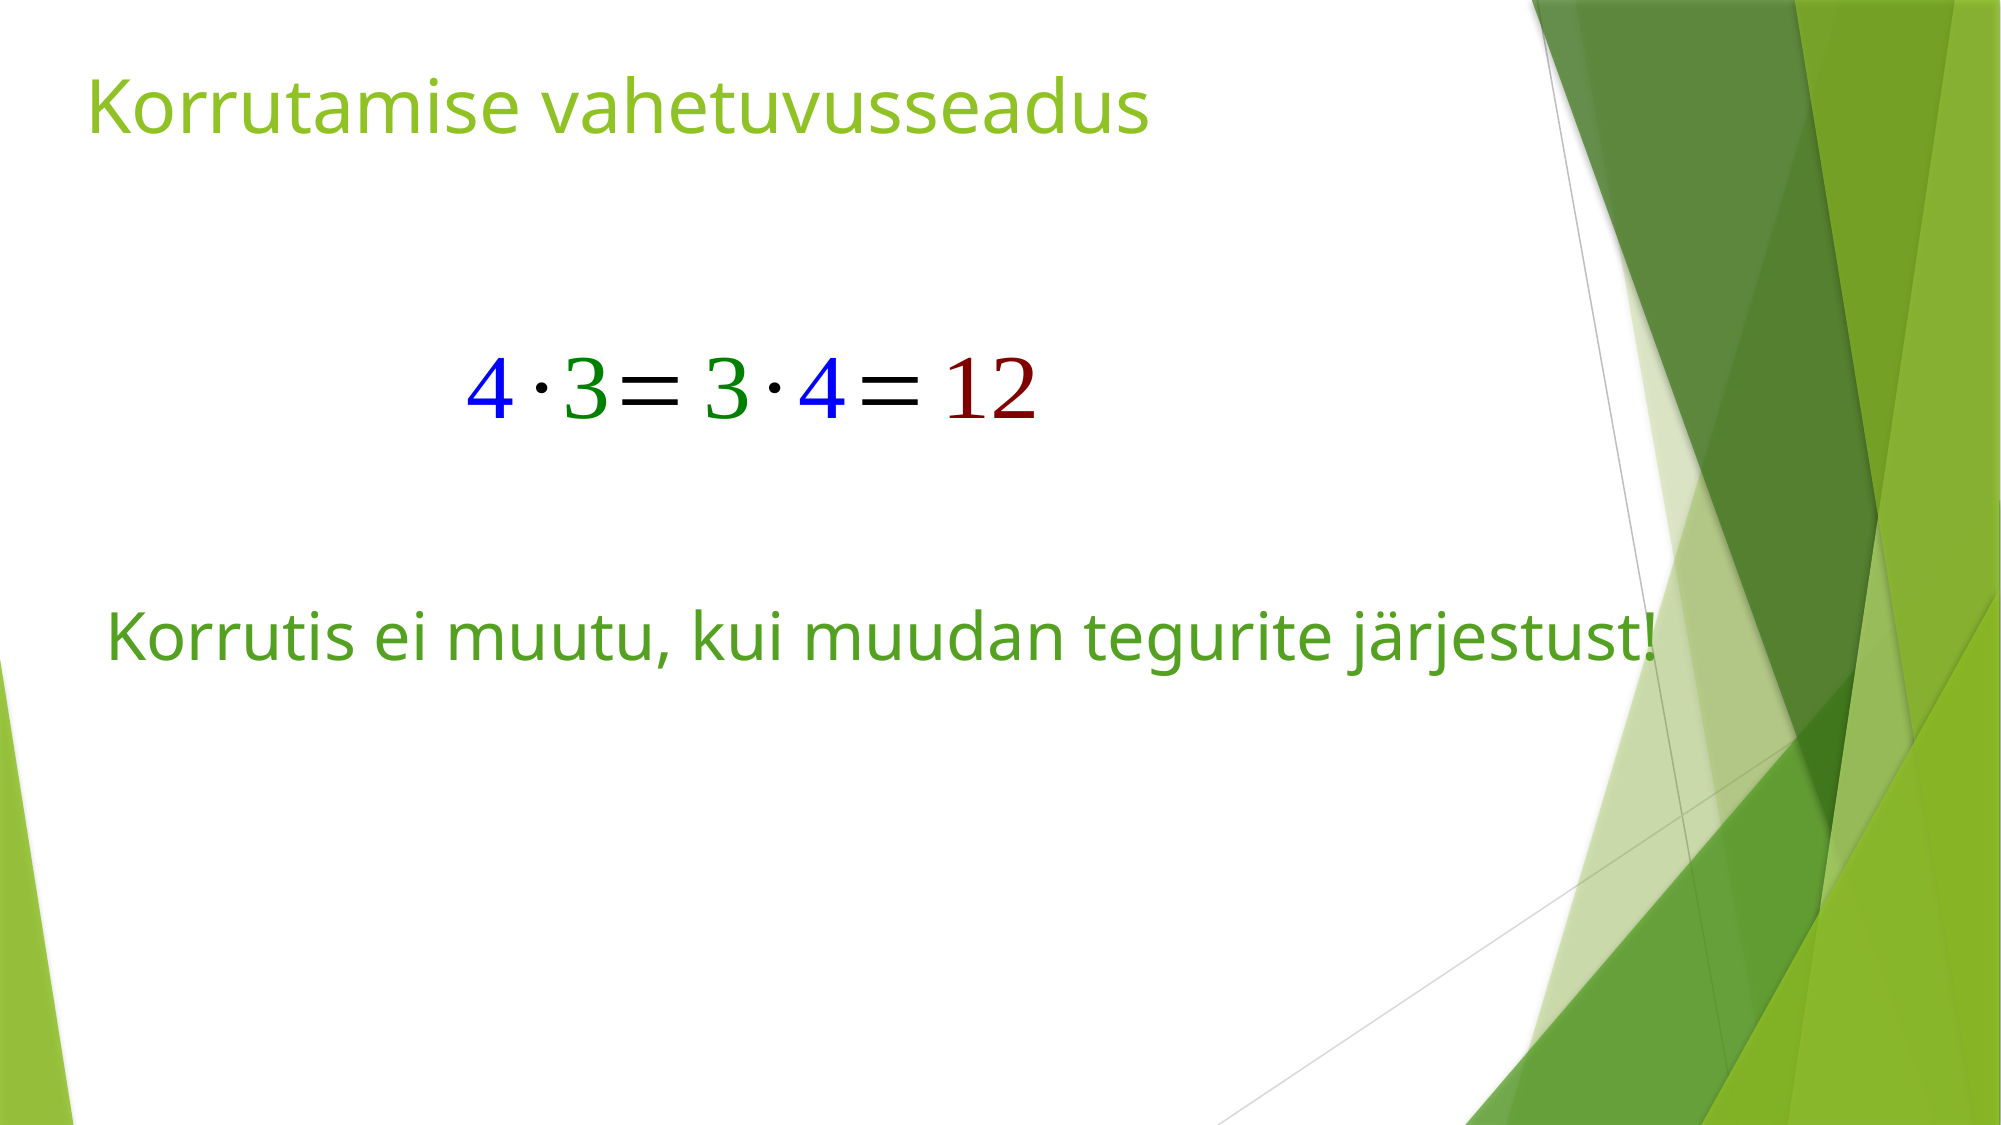

# Korrutamise vahetuvusseadus
Korrutis ei muutu, kui muudan tegurite järjestust!